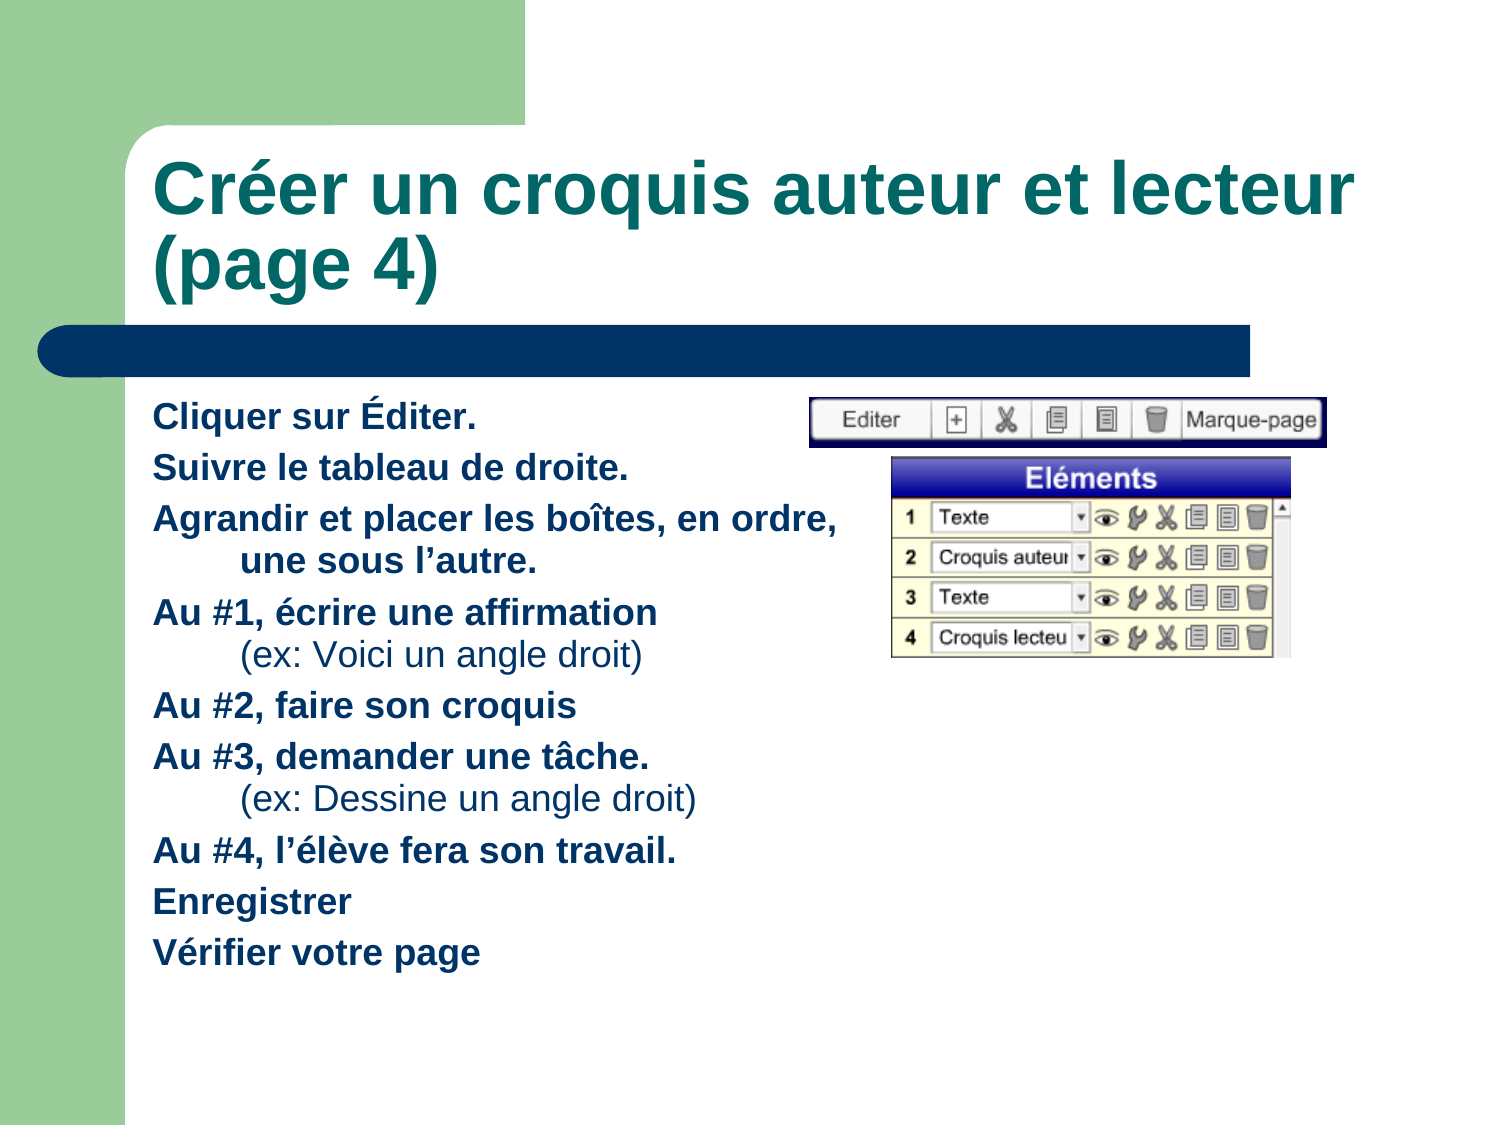

# Créer un croquis auteur et lecteur (page 4)
Cliquer sur Éditer.
Suivre le tableau de droite.
Agrandir et placer les boîtes, en ordre, une sous l’autre.
Au #1, écrire une affirmation
(ex: Voici un angle droit)
Au #2, faire son croquis
Au #3, demander une tâche.
(ex: Dessine un angle droit)
Au #4, l’élève fera son travail.
Enregistrer
Vérifier votre page